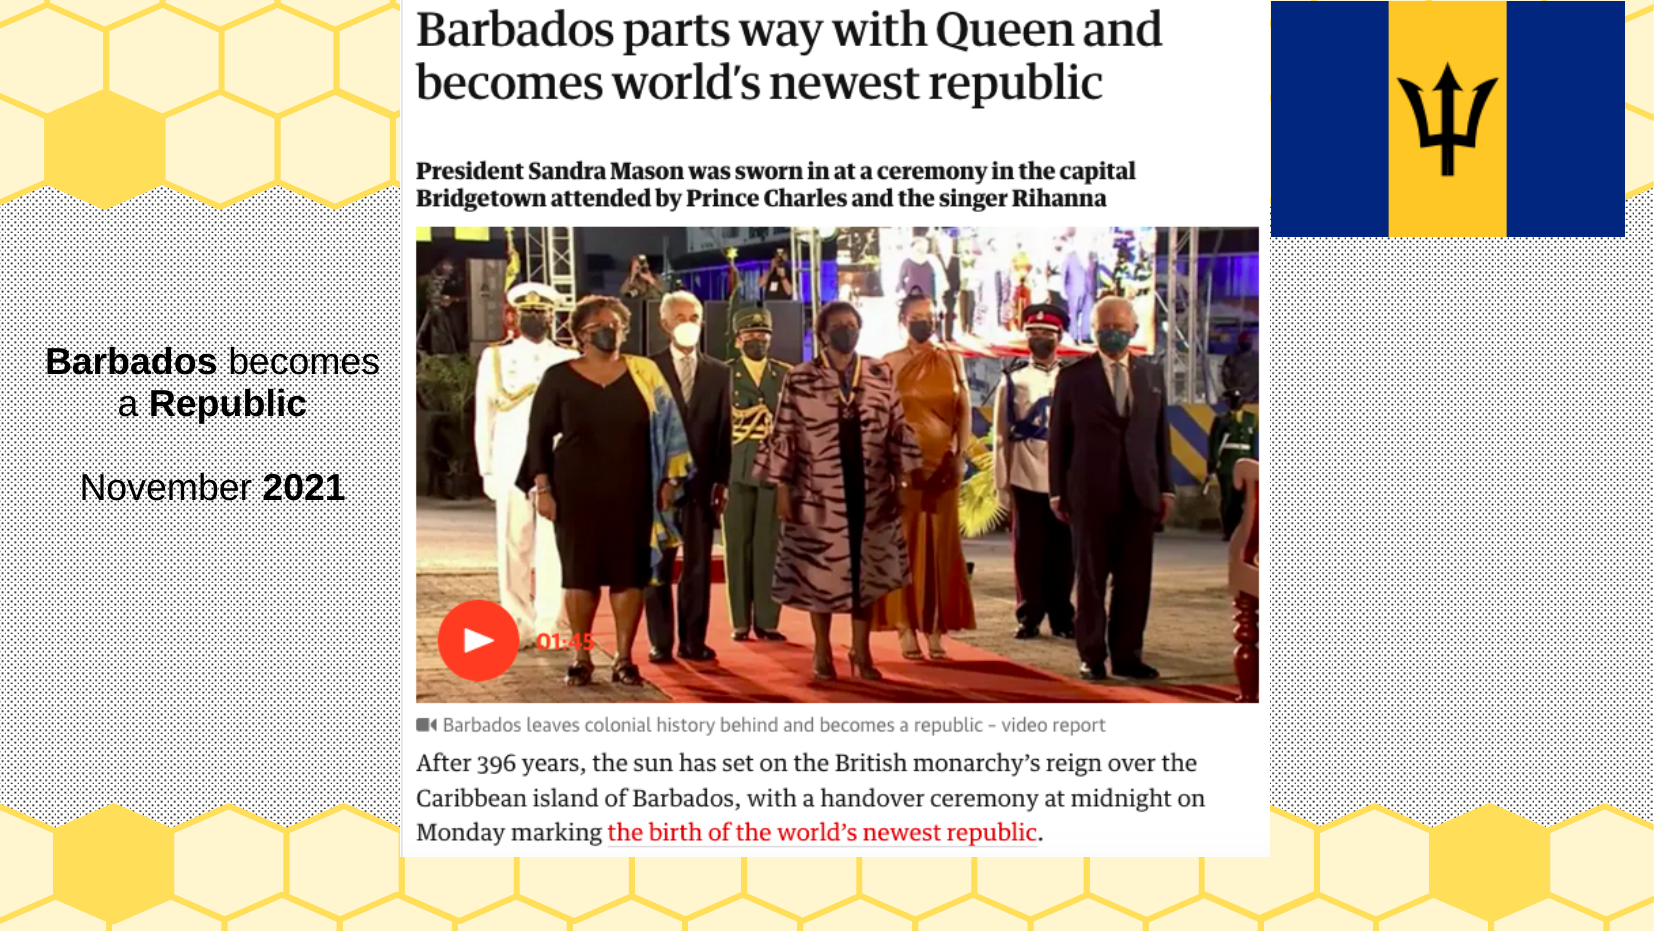

# Barbados becomes a Republic November 2021